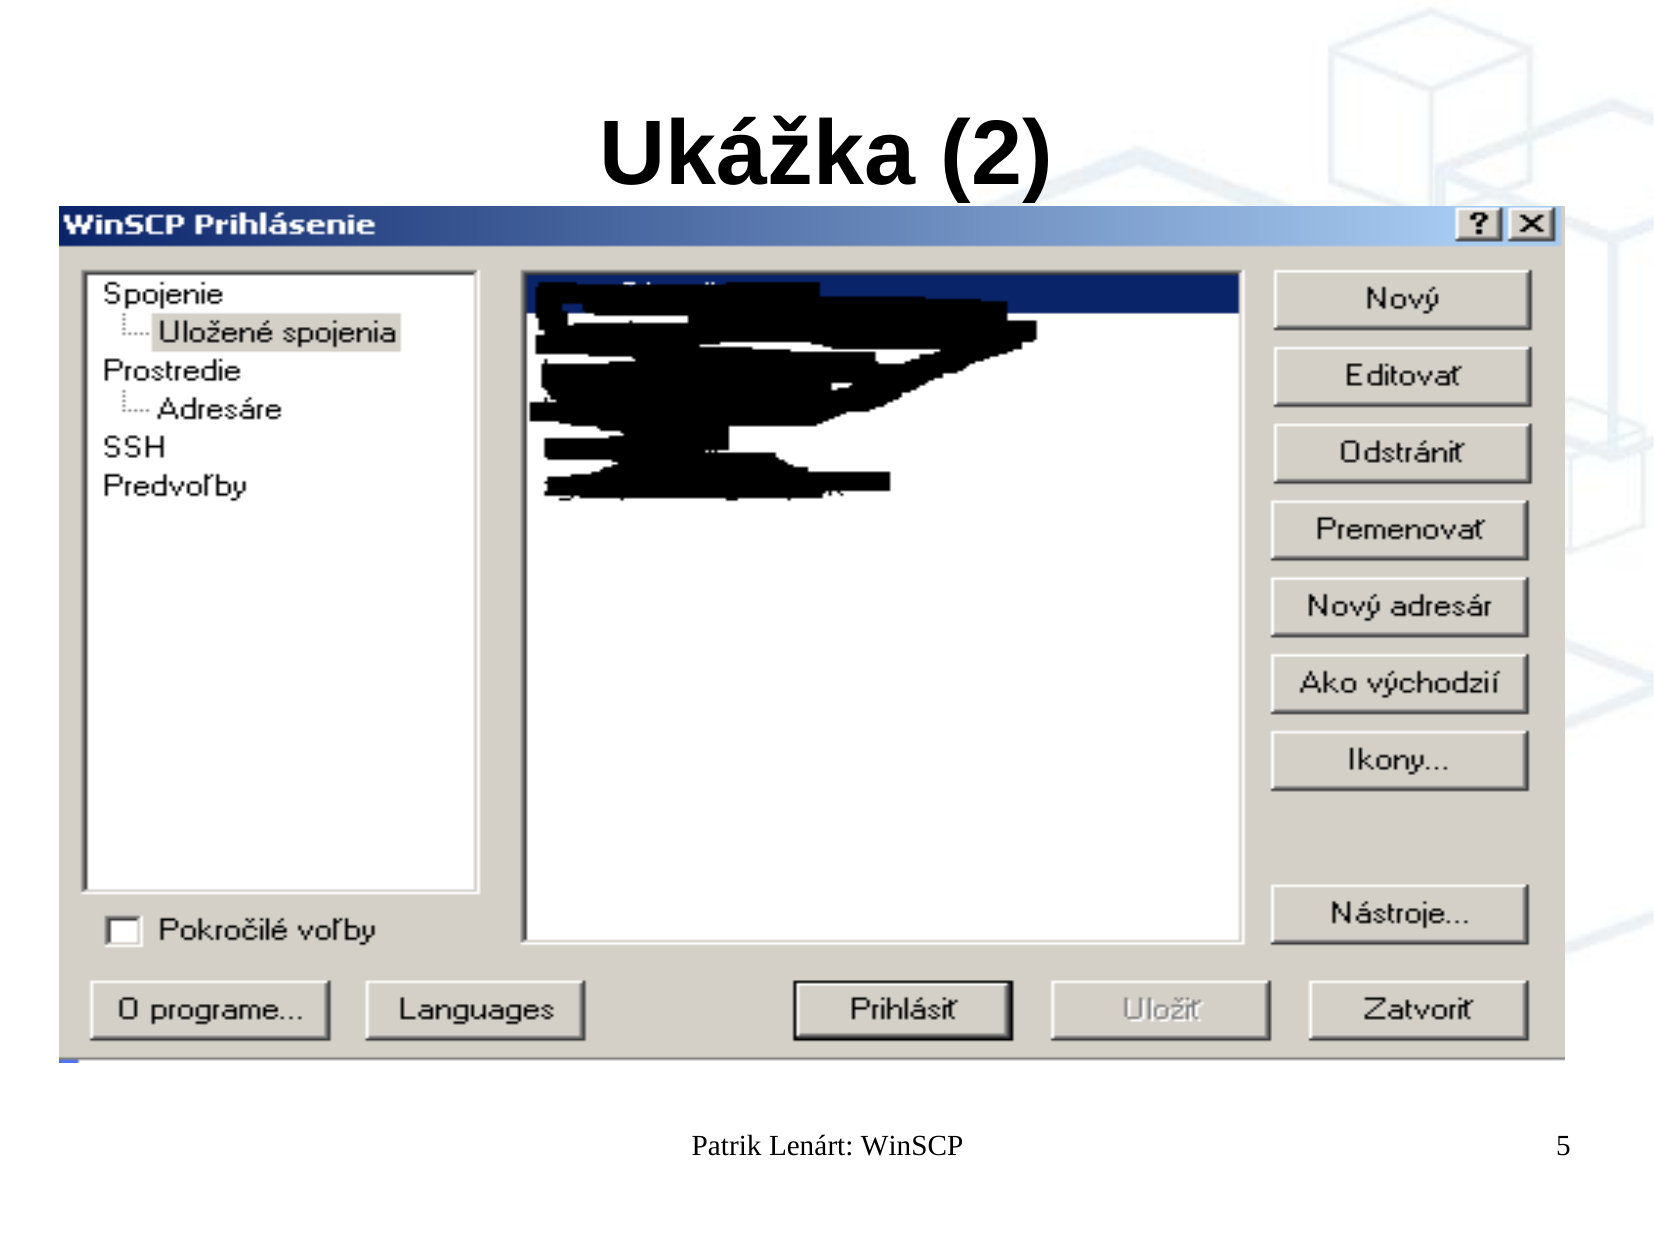

# Ukážka (2)
Vlozit screenshot po prihlaseni na Server
Patrik Lenárt: WinSCP
5